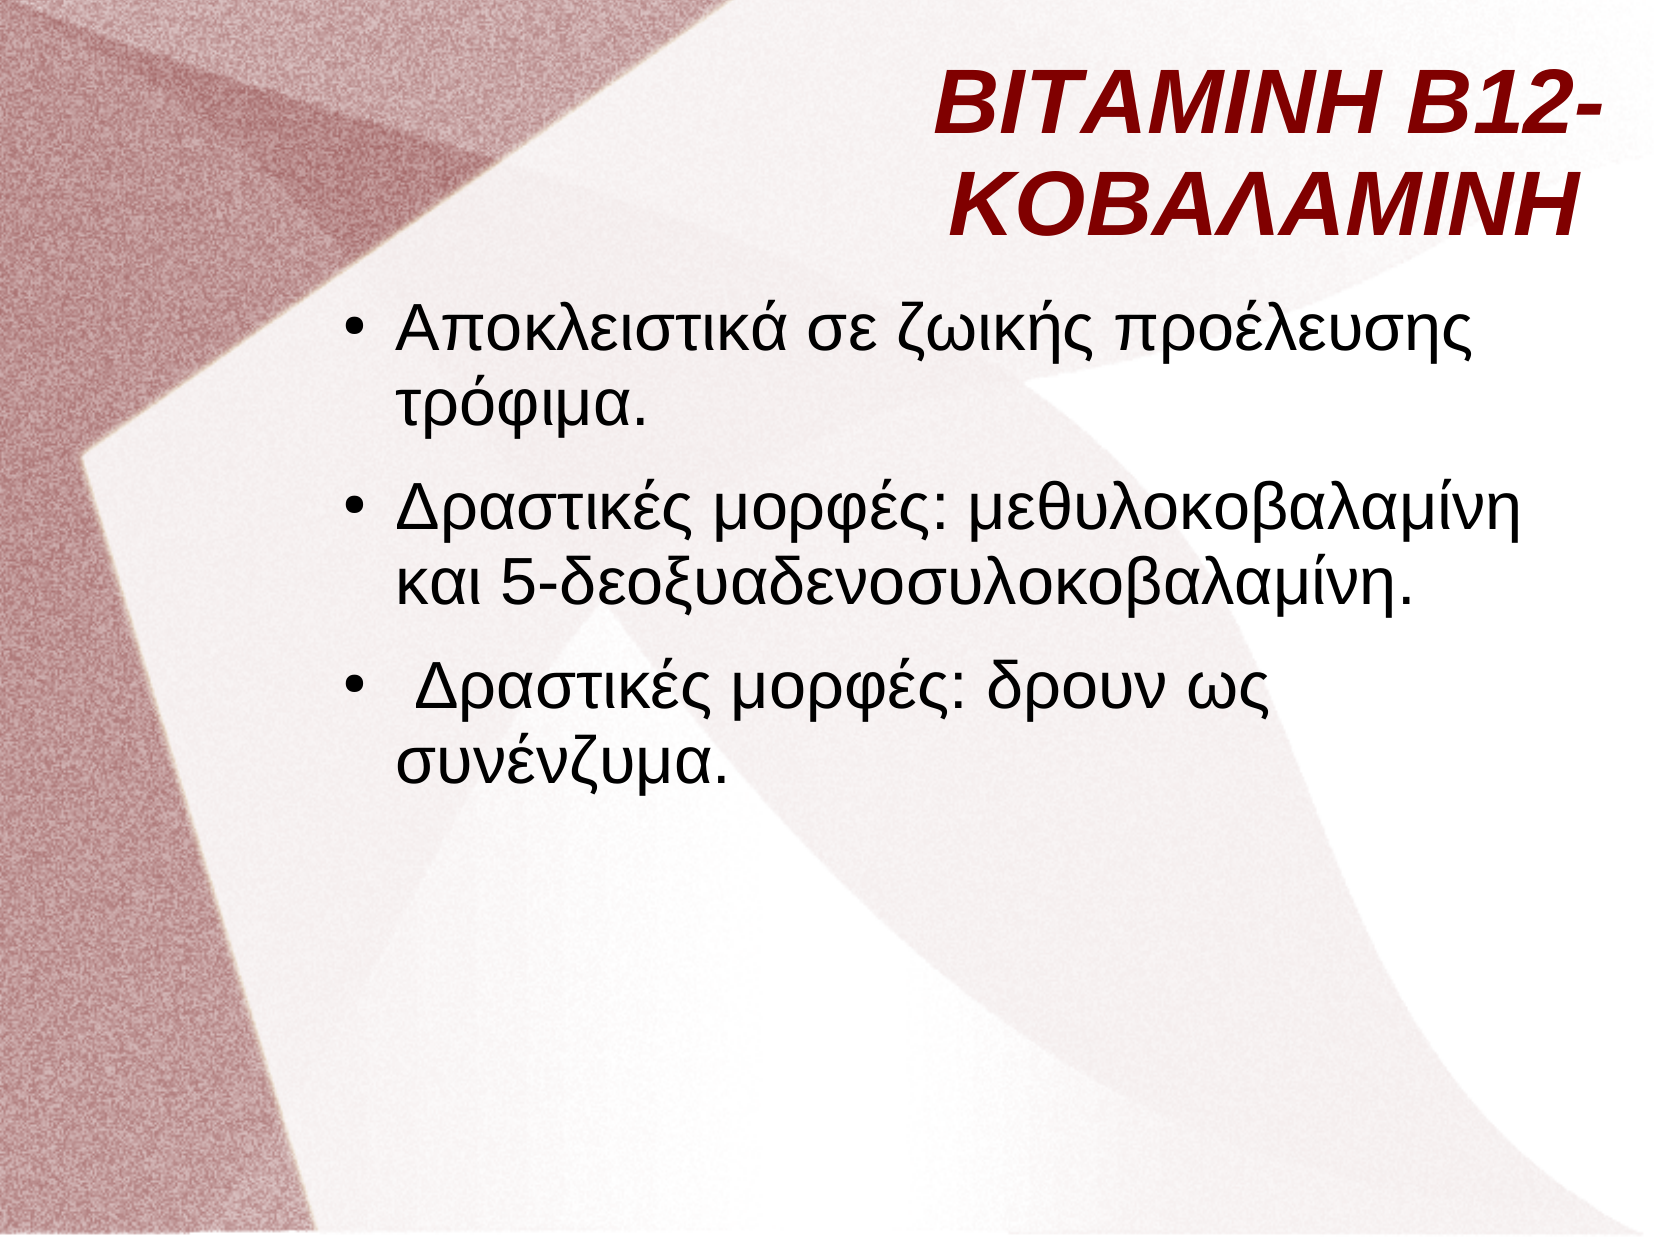

# ΒΙΤΑΜΙΝΗ Β12-ΚΟΒΑΛΑΜΙΝΗ
Αποκλειστικά σε ζωικής προέλευσης τρόφιμα.
Δραστικές μορφές: μεθυλοκοβαλαμίνη και 5-δεοξυαδενοσυλοκοβαλαμίνη.
 Δραστικές μορφές: δρουν ως συνένζυμα.